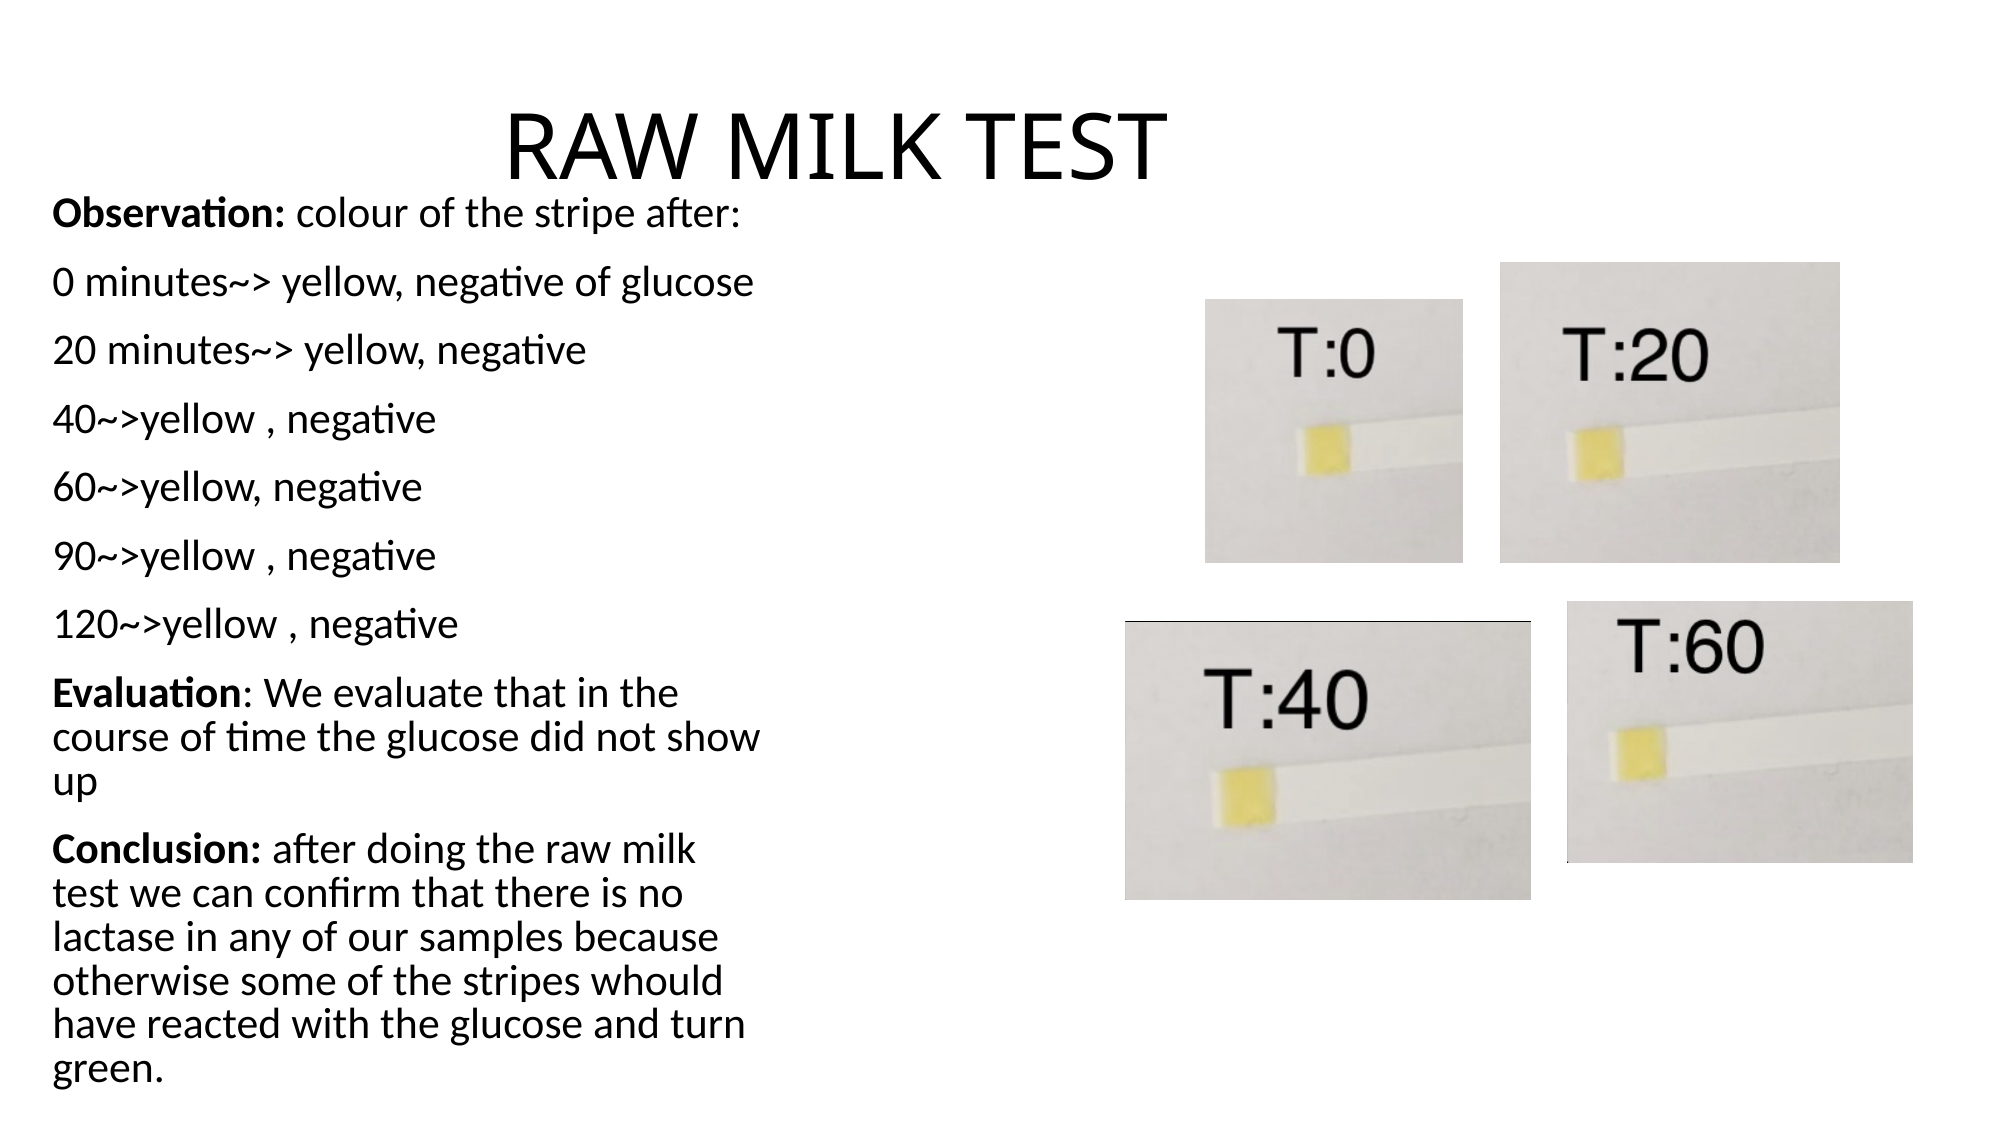

RAW MILK TEST
Observation: colour of the stripe after:
0 minutes~> yellow, negative of glucose
20 minutes~> yellow, negative
40~>yellow , negative
60~>yellow, negative
90~>yellow , negative
120~>yellow , negative
Evaluation: We evaluate that in the course of time the glucose did not show up
Conclusion: after doing the raw milk test we can confirm that there is no lactase in any of our samples because otherwise some of the stripes whould have reacted with the glucose and turn green.